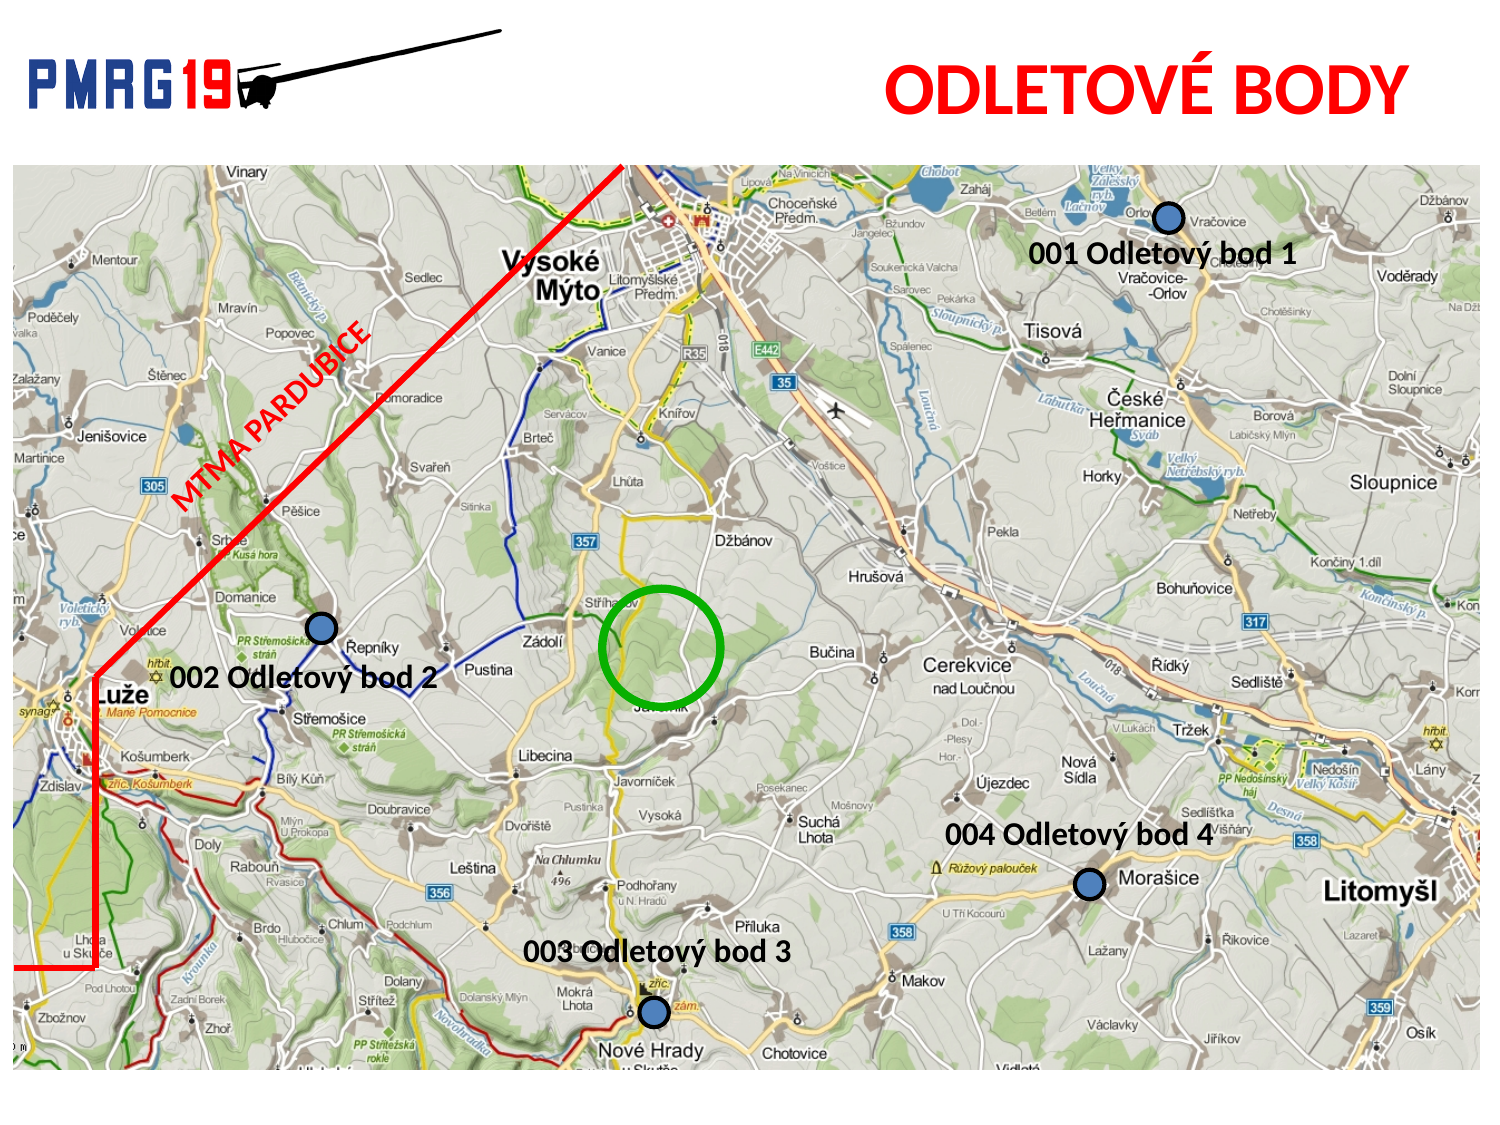

# ODLETOVÉ BODY
001 Odletový bod 1
MTMA PARDUBICE
002 Odletový bod 2
004 Odletový bod 4
003 Odletový bod 3